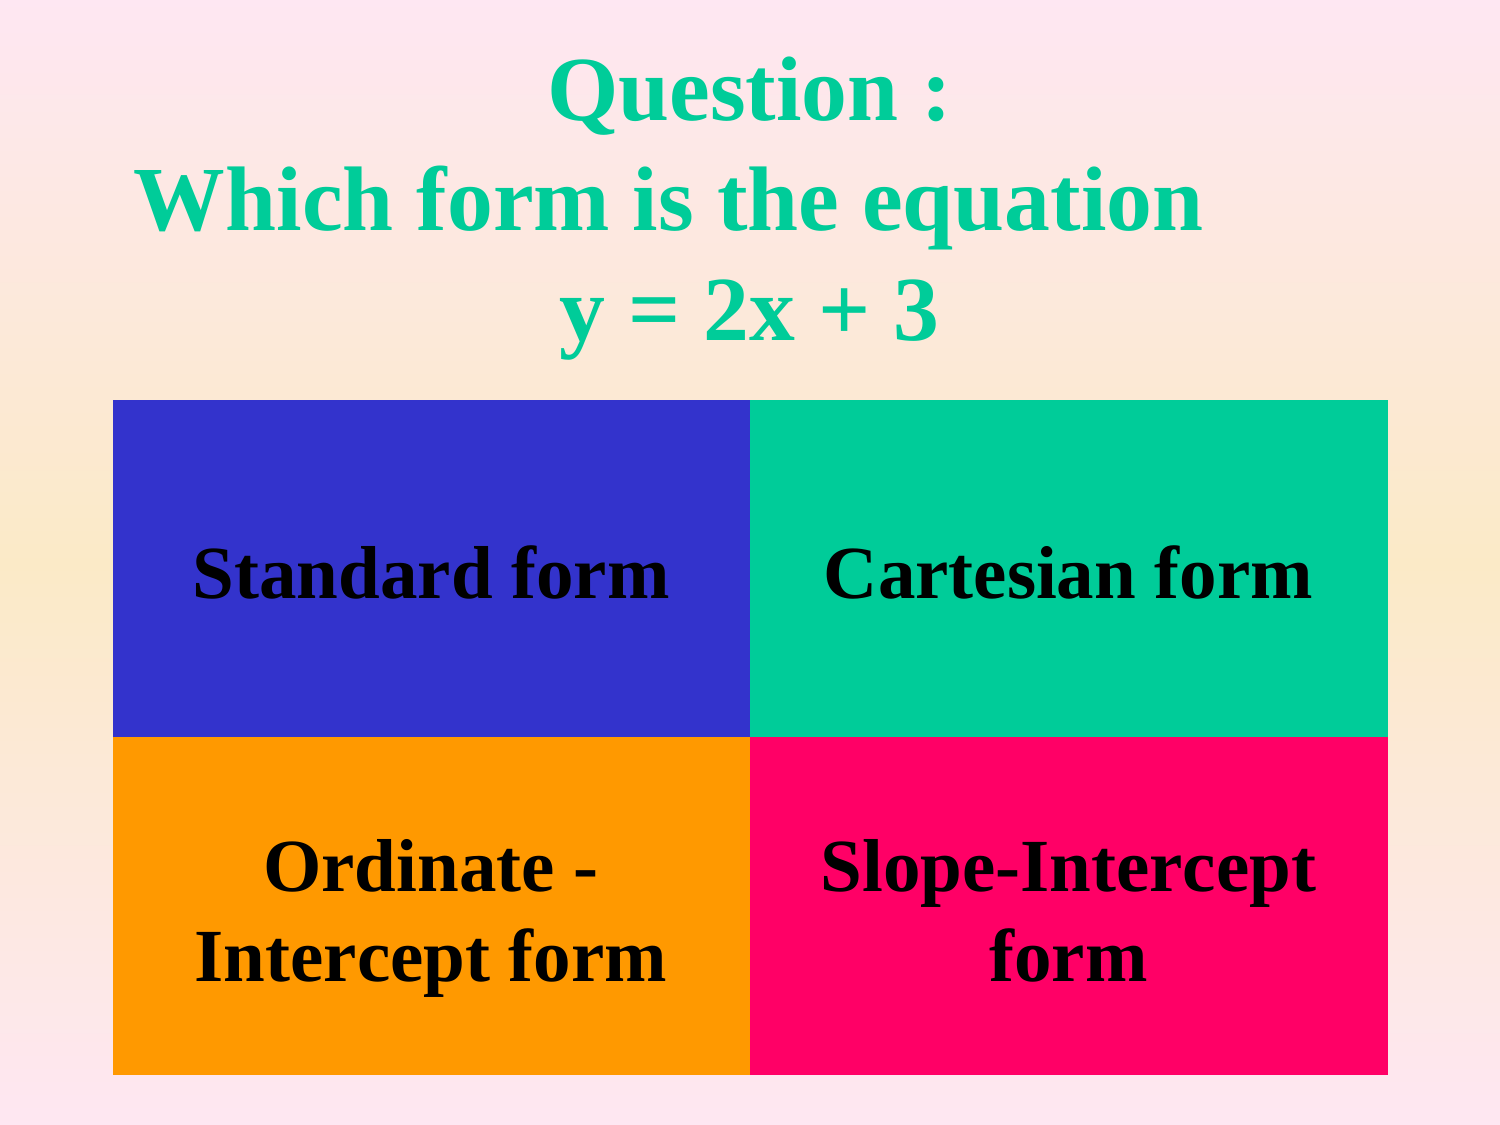

# Question : Which form is the equation y = 2x + 3
| Standard form | Cartesian form |
| --- | --- |
| Ordinate -Intercept form | Slope-Intercept form |